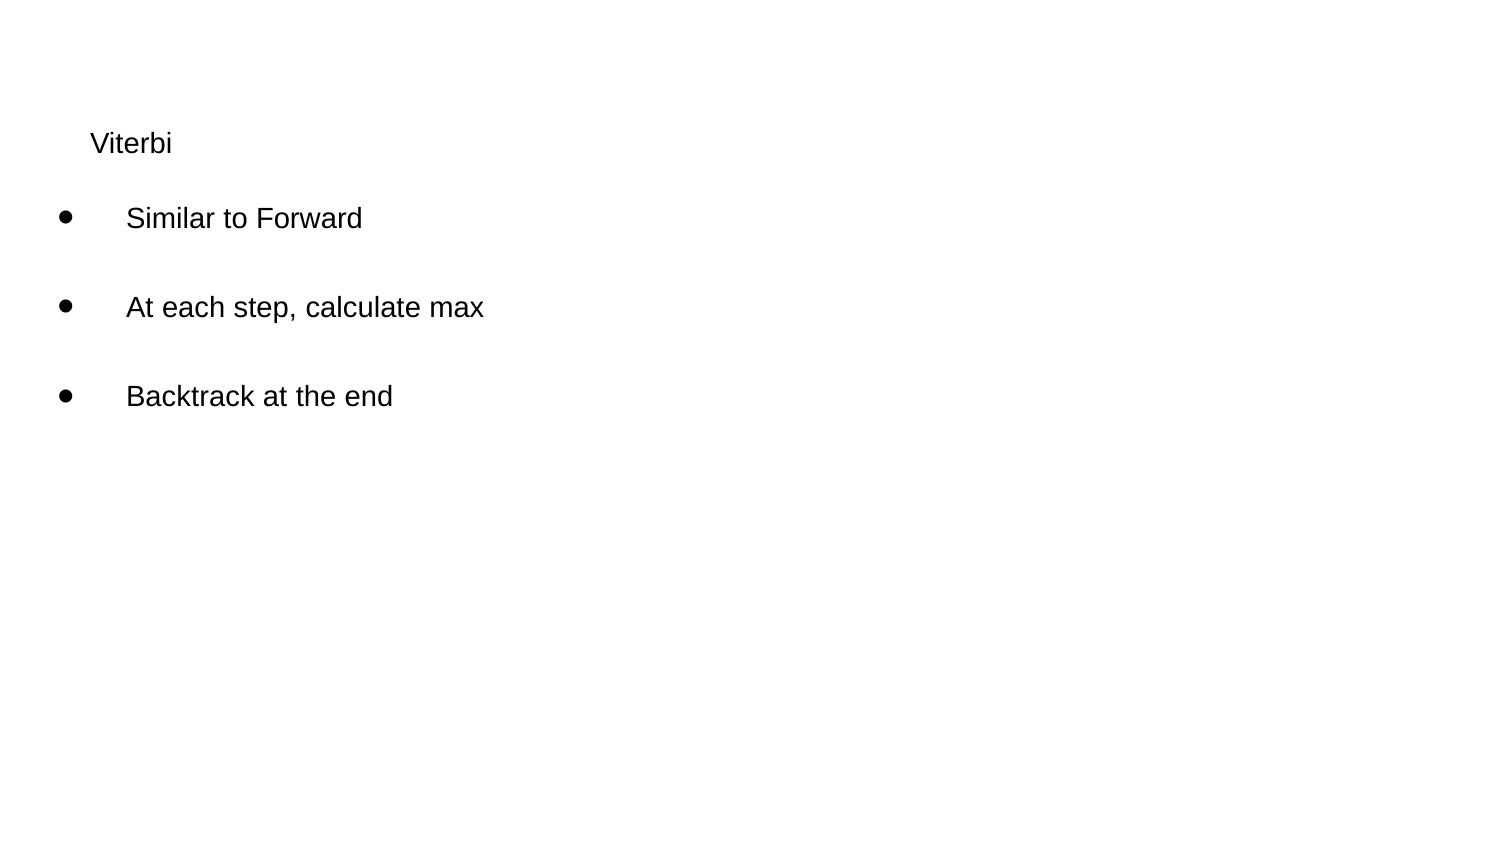

# Viterbi
Similar to Forward
At each step, calculate max
Backtrack at the end